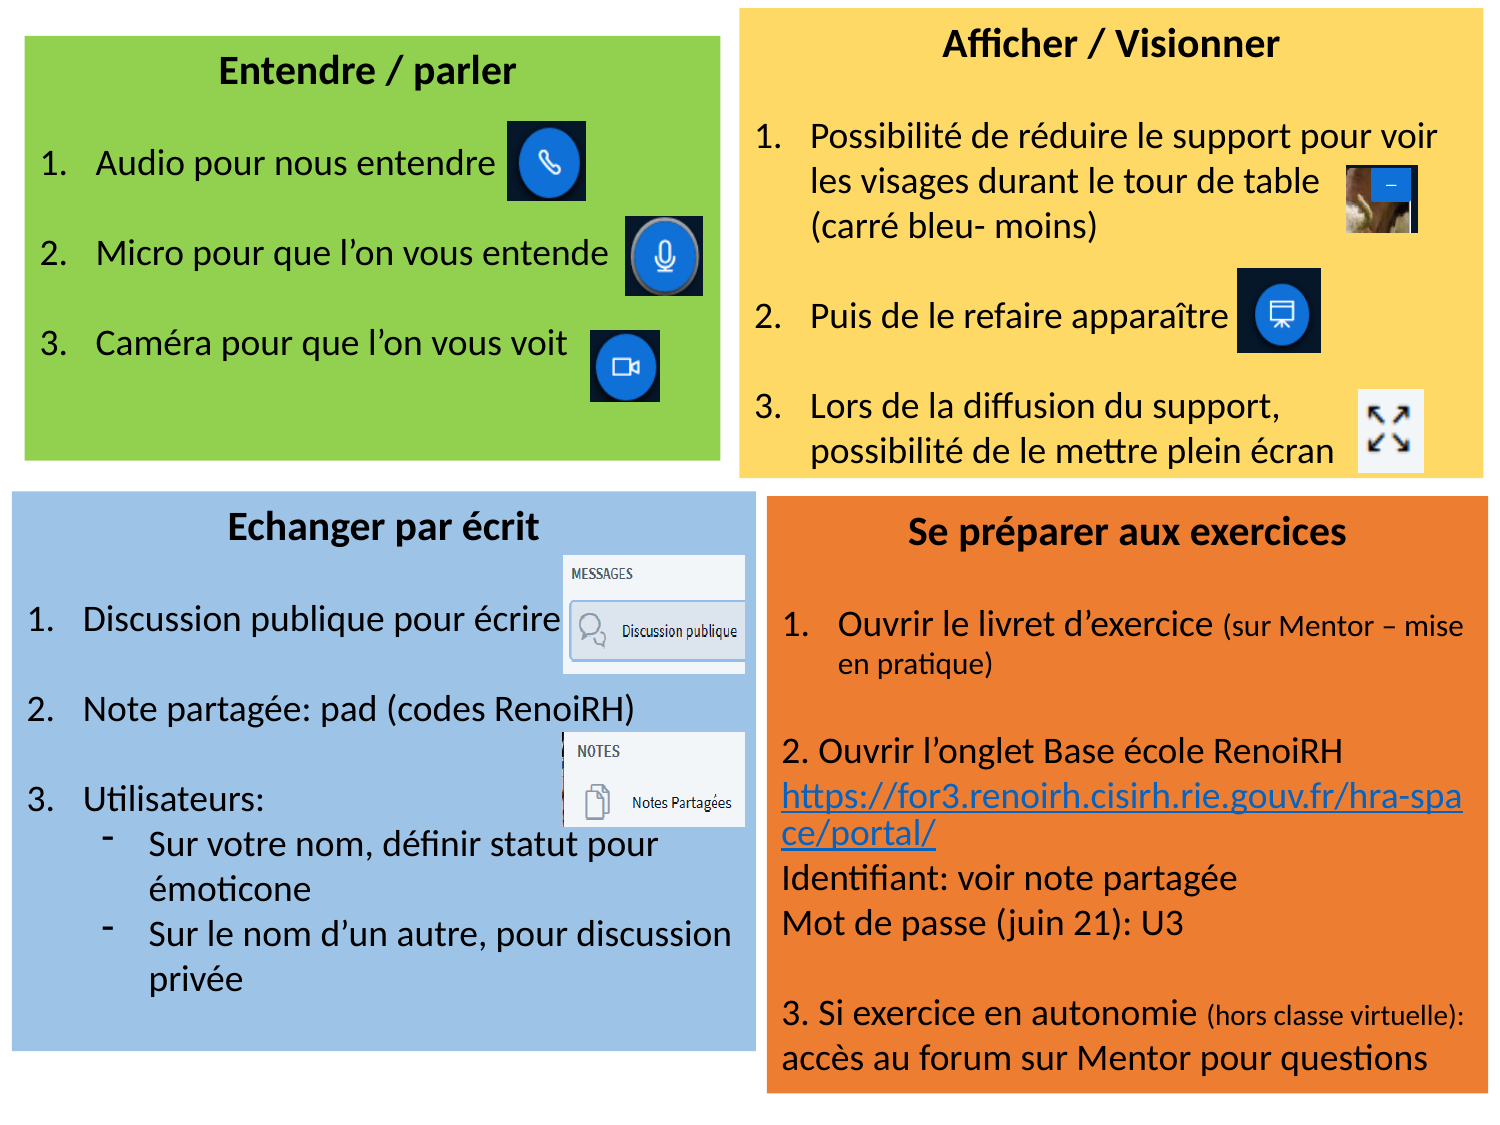

Afficher / Visionner
Possibilité de réduire le support pour voir les visages durant le tour de table
(carré bleu- moins)
Puis de le refaire apparaître
Lors de la diffusion du support,
possibilité de le mettre plein écran
Entendre / parler
Audio pour nous entendre
Micro pour que l’on vous entende
Caméra pour que l’on vous voit
Echanger par écrit
Discussion publique pour écrire
Note partagée: pad (codes RenoiRH)
Utilisateurs:
Sur votre nom, définir statut pour émoticone
Sur le nom d’un autre, pour discussion privée
Se préparer aux exercices
Ouvrir le livret d’exercice (sur Mentor – mise en pratique)
2. Ouvrir l’onglet Base école RenoiRHhttps://for3.renoirh.cisirh.rie.gouv.fr/hra-space/portal/
Identifiant: voir note partagée
Mot de passe (juin 21): U3
3. Si exercice en autonomie (hors classe virtuelle): accès au forum sur Mentor pour questions